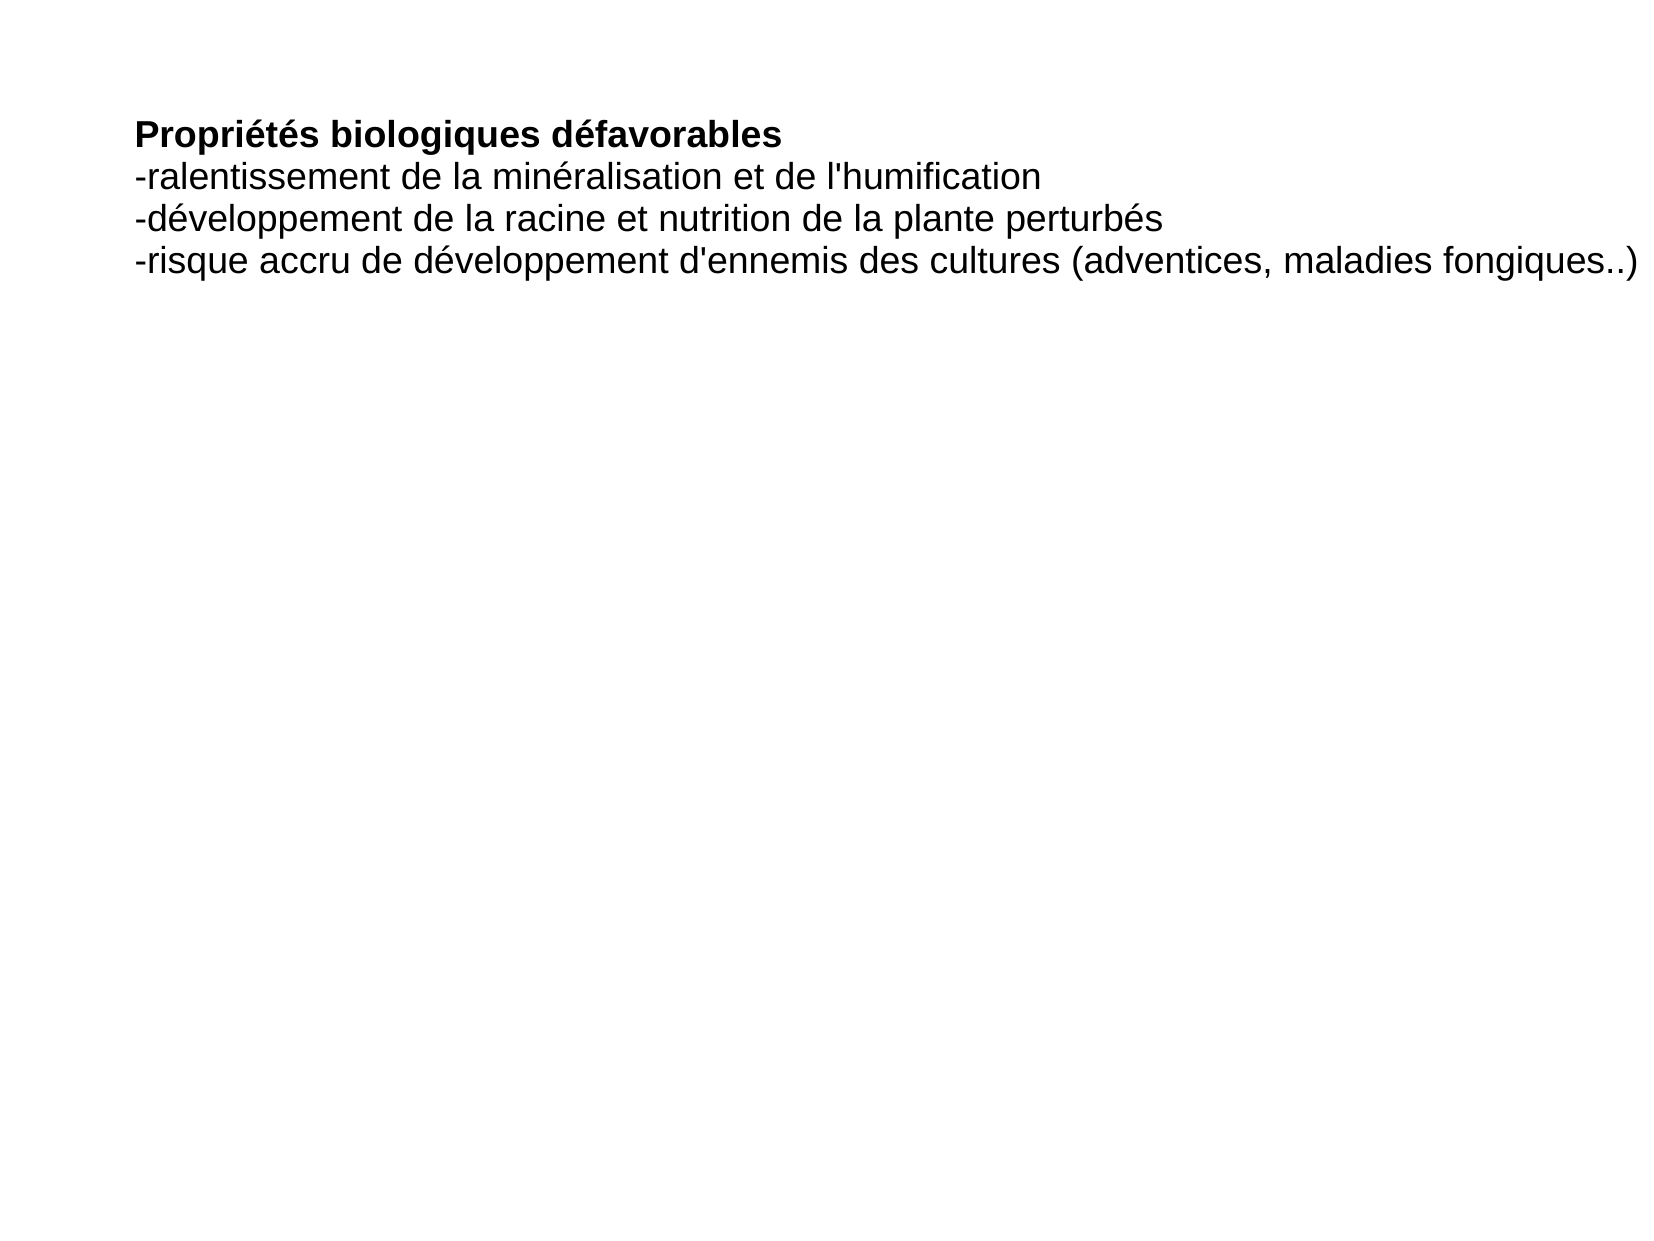

Propriétés biologiques défavorables
-ralentissement de la minéralisation et de l'humification
-développement de la racine et nutrition de la plante perturbés
-risque accru de développement d'ennemis des cultures (adventices, maladies fongiques..)